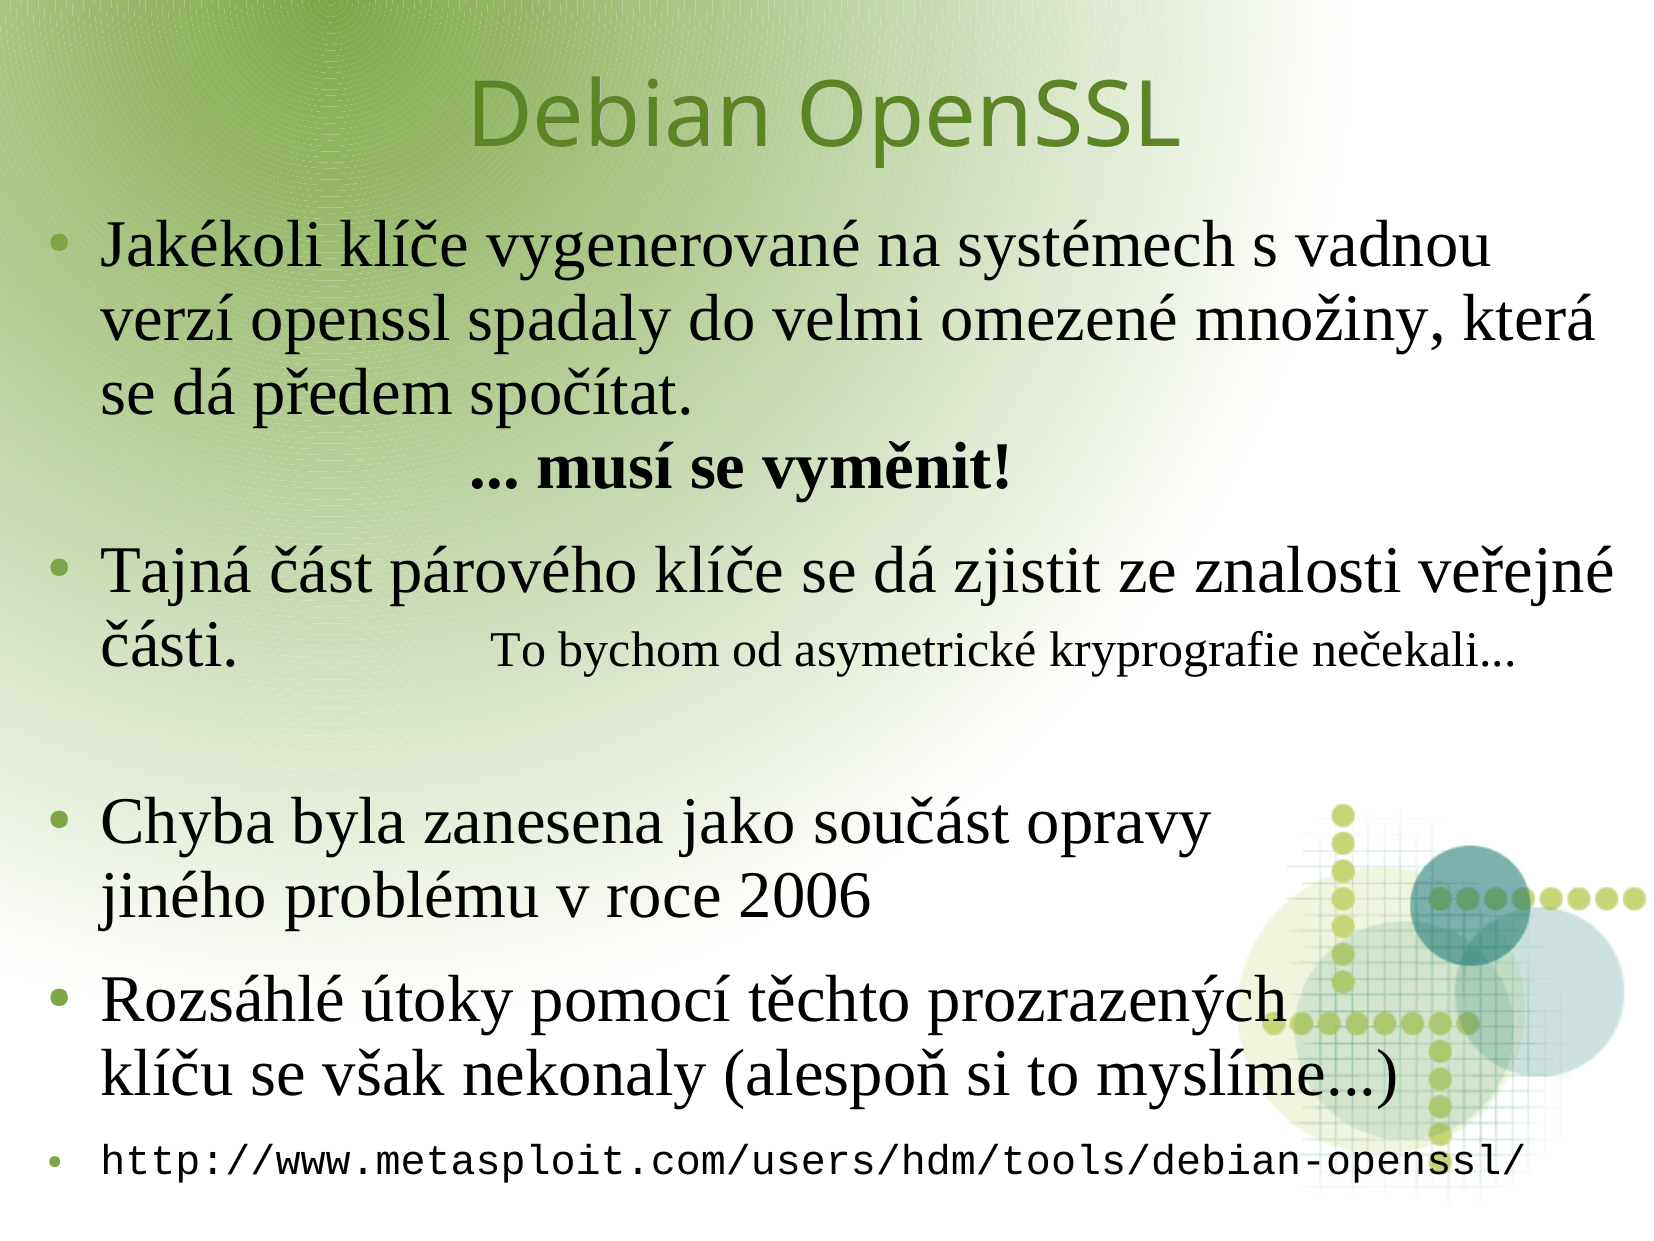

# Debian OpenSSL
Jakékoli klíče vygenerované na systémech s vadnou verzí openssl spadaly do velmi omezené množiny, která se dá předem spočítat.
					... musí se vyměnit!
Tajná část párového klíče se dá zjistit ze znalosti veřejné části. To bychom od asymetrické kryprografie nečekali...
Chyba byla zanesena jako součást opravy
jiného problému v roce 2006
Rozsáhlé útoky pomocí těchto prozrazených
klíču se však nekonaly (alespoň si to myslíme...)
http://www.metasploit.com/users/hdm/tools/debian-openssl/